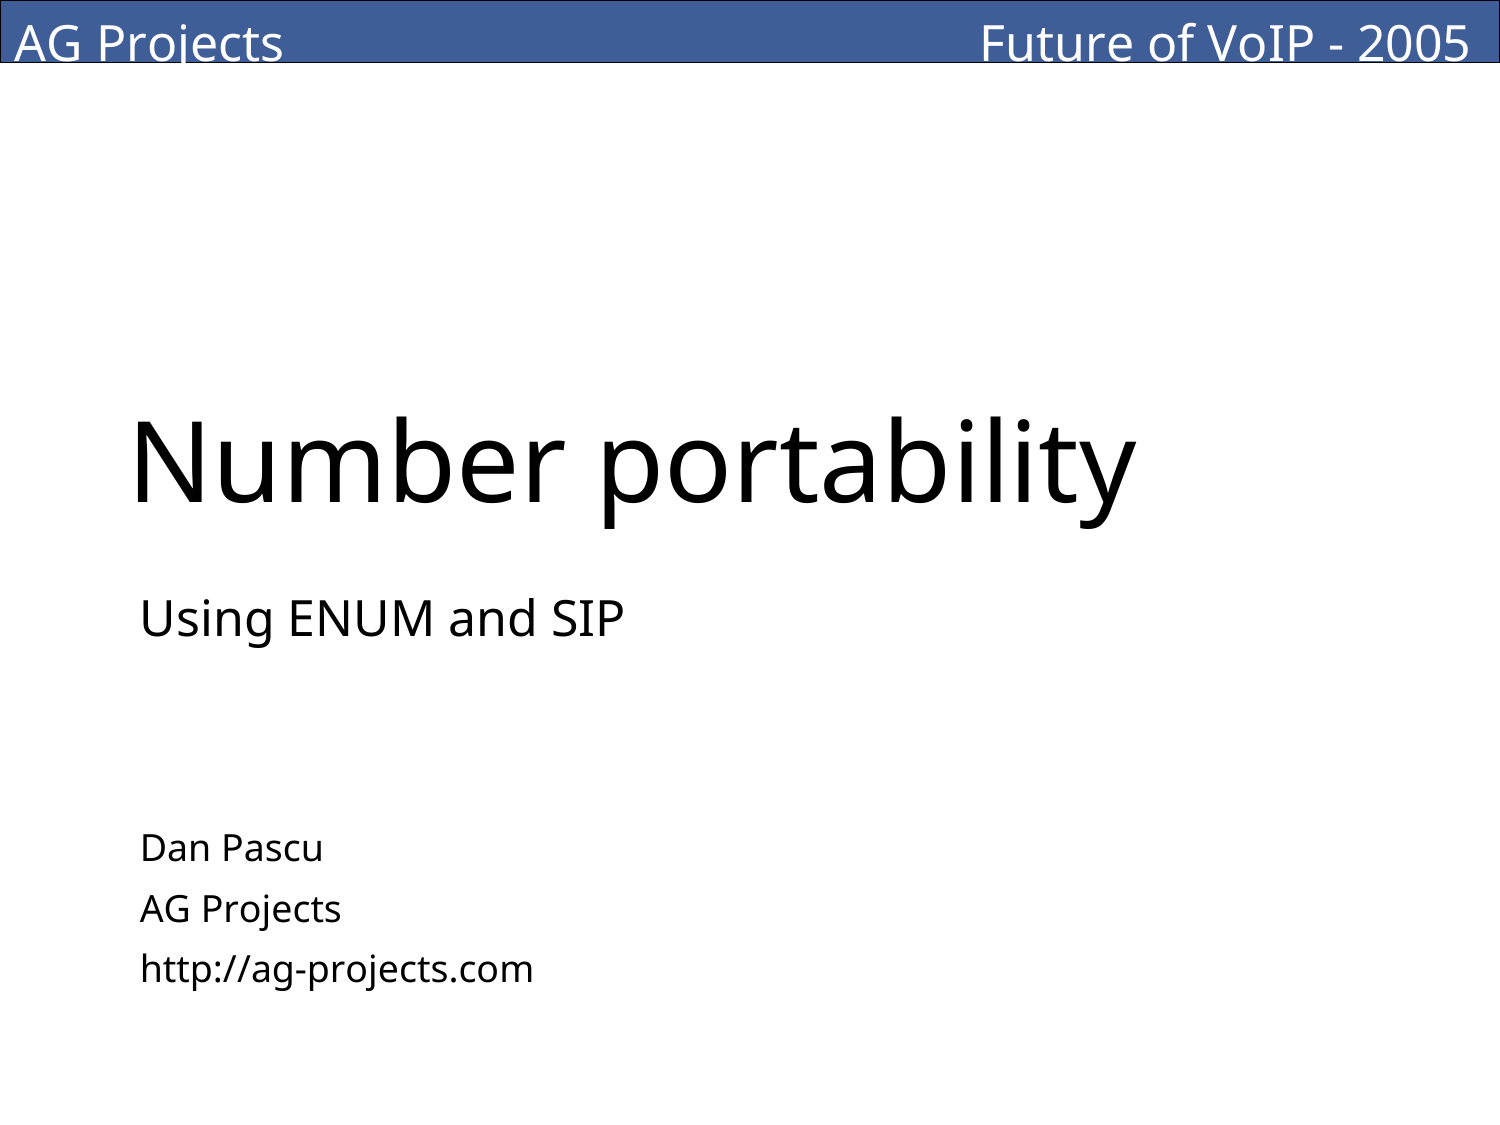

# Number portability
Using ENUM and SIP
Dan Pascu
AG Projects
http://ag-projects.com